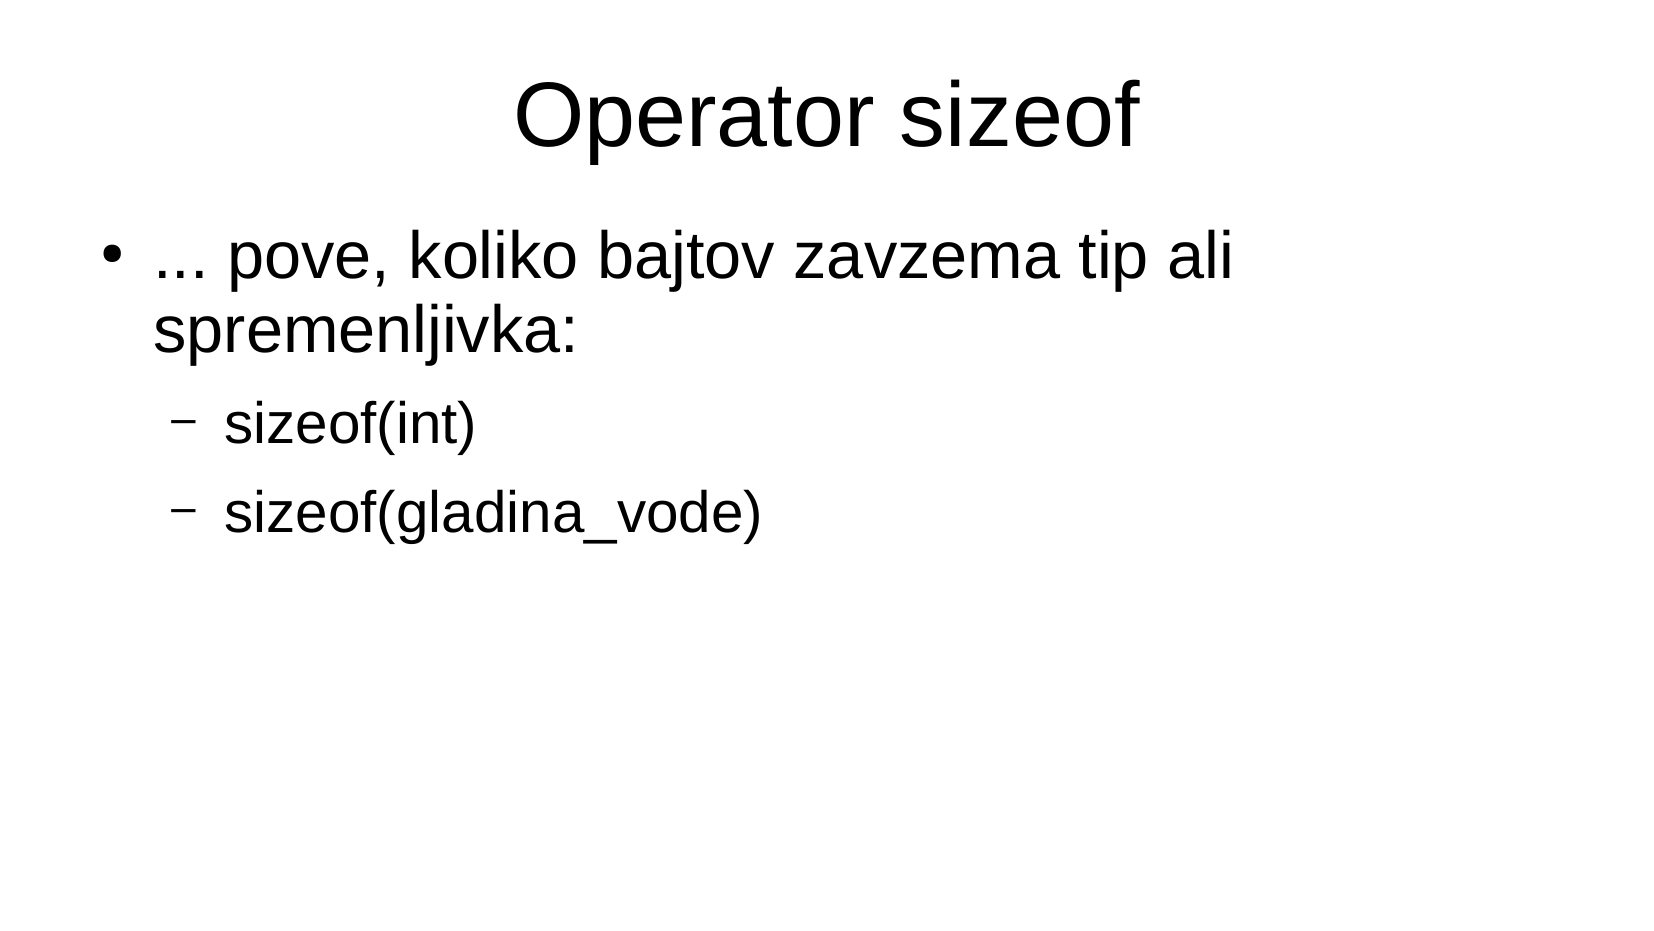

# Operator sizeof
... pove, koliko bajtov zavzema tip ali spremenljivka:
sizeof(int)
sizeof(gladina_vode)